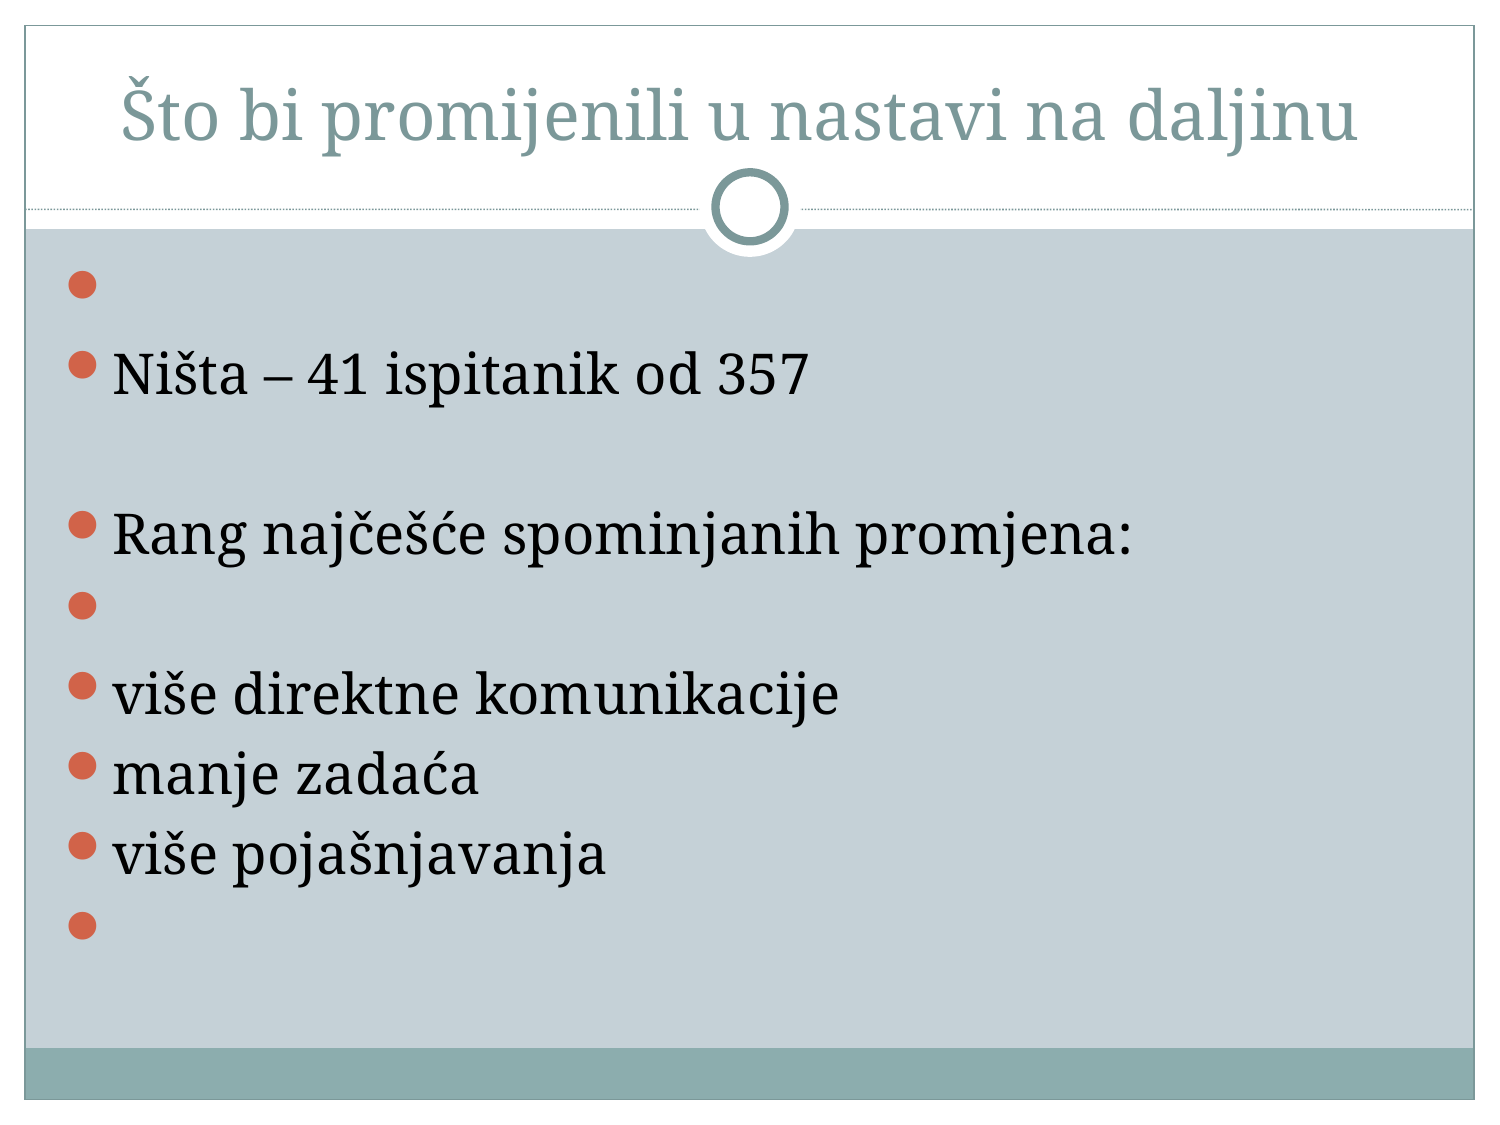

# Što bi promijenili u nastavi na daljinu
Ništa – 41 ispitanik od 357
Rang najčešće spominjanih promjena:
više direktne komunikacije
manje zadaća
više pojašnjavanja